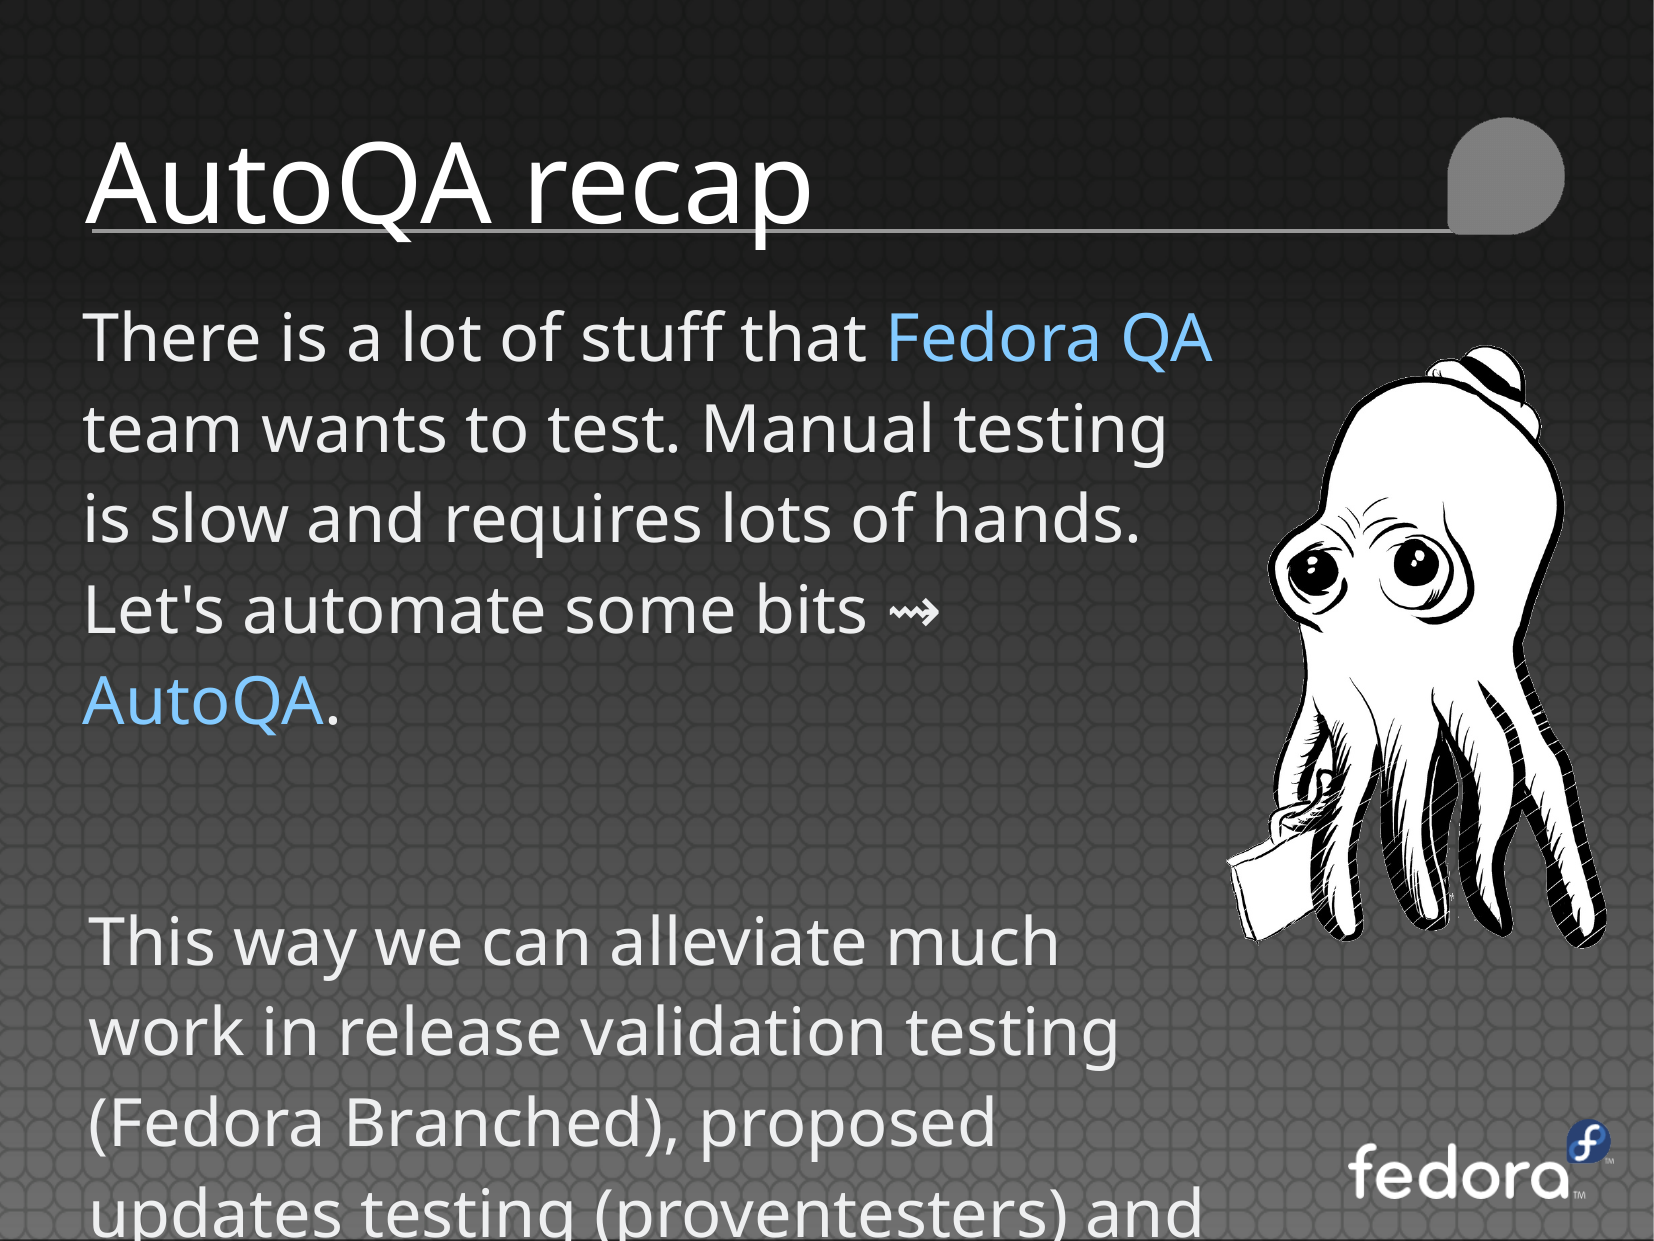

AutoQA recap
# There is a lot of stuff that Fedora QA team wants to test. Manual testing is slow and requires lots of hands. Let's automate some bits ⇝ AutoQA.
This way we can alleviate much work in release validation testing (Fedora Branched), proposed updates testing (proventesters) and other areas.